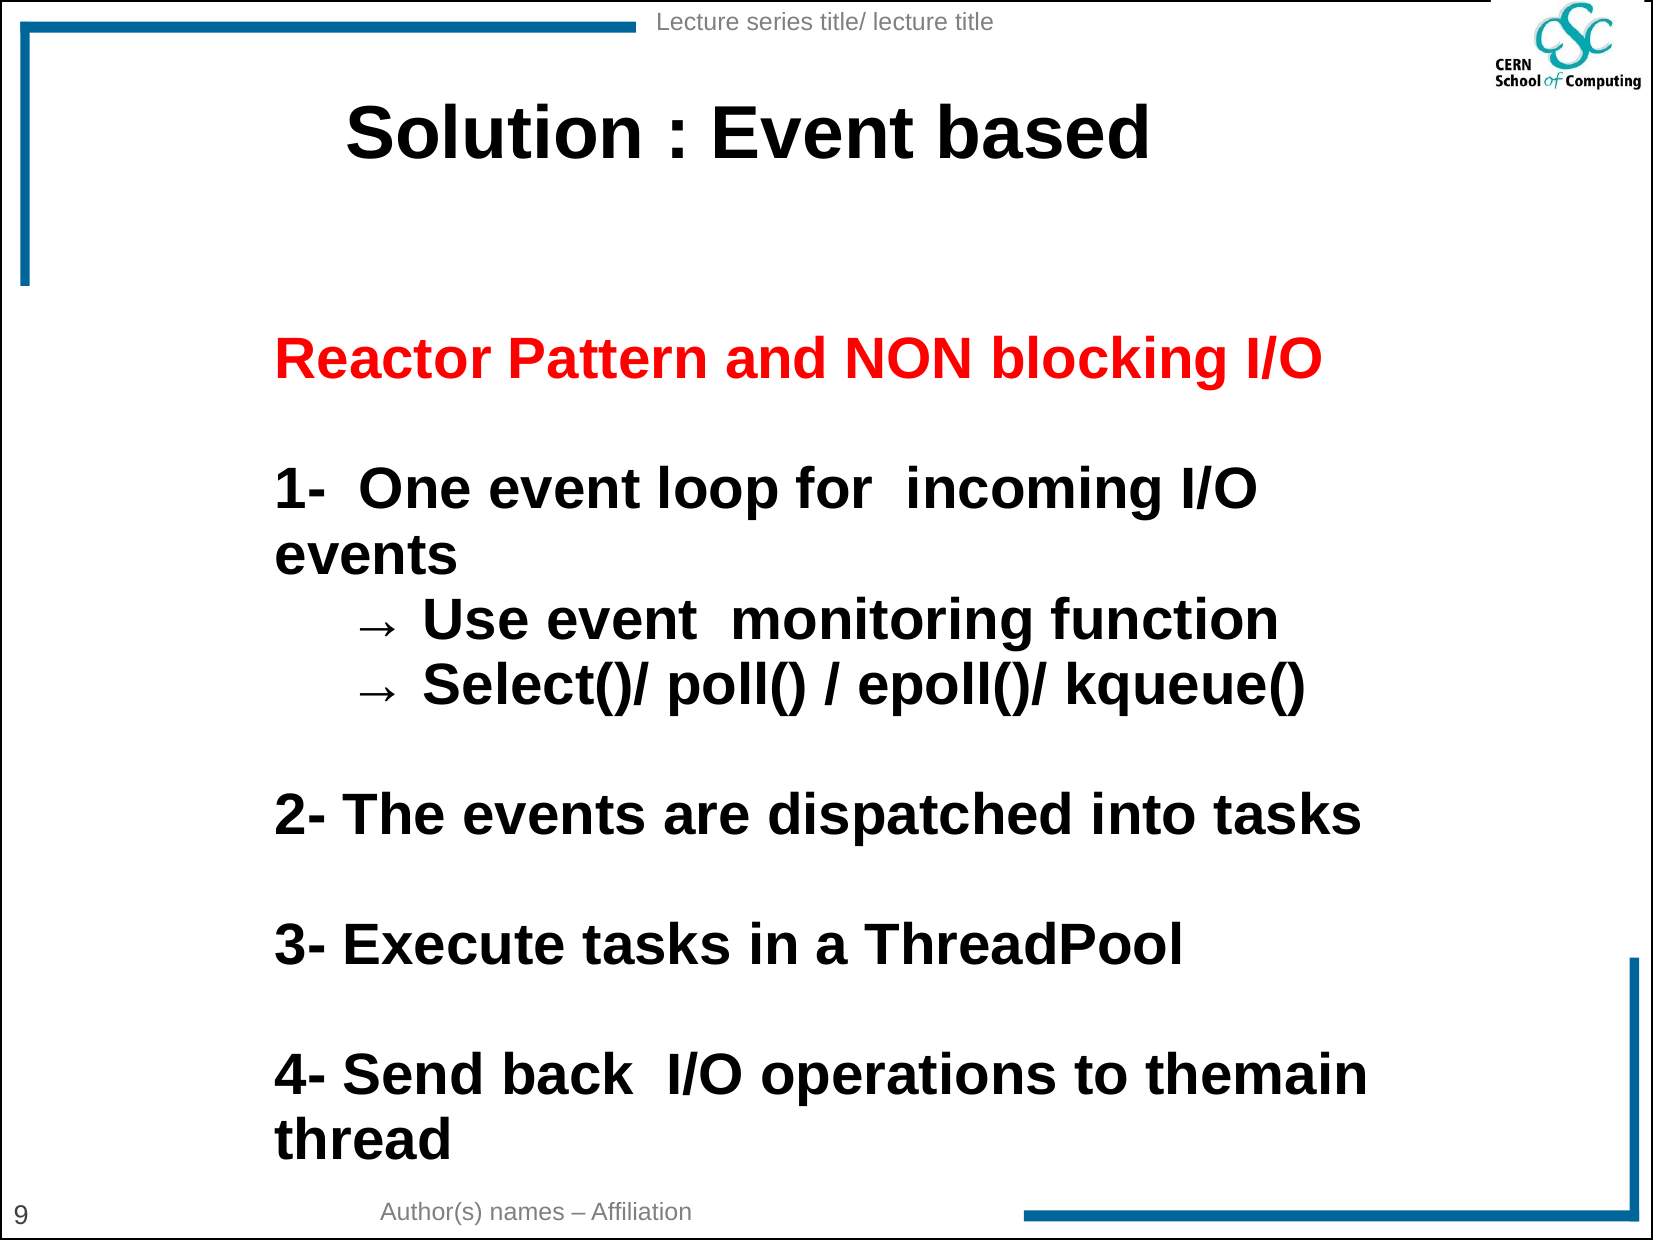

Solution : Event based
Reactor Pattern and NON blocking I/O
1- One event loop for incoming I/O events
	→ Use event monitoring function
	→ Select()/ poll() / epoll()/ kqueue()
2- The events are dispatched into tasks
3- Execute tasks in a ThreadPool
4- Send back I/O operations to themain thread